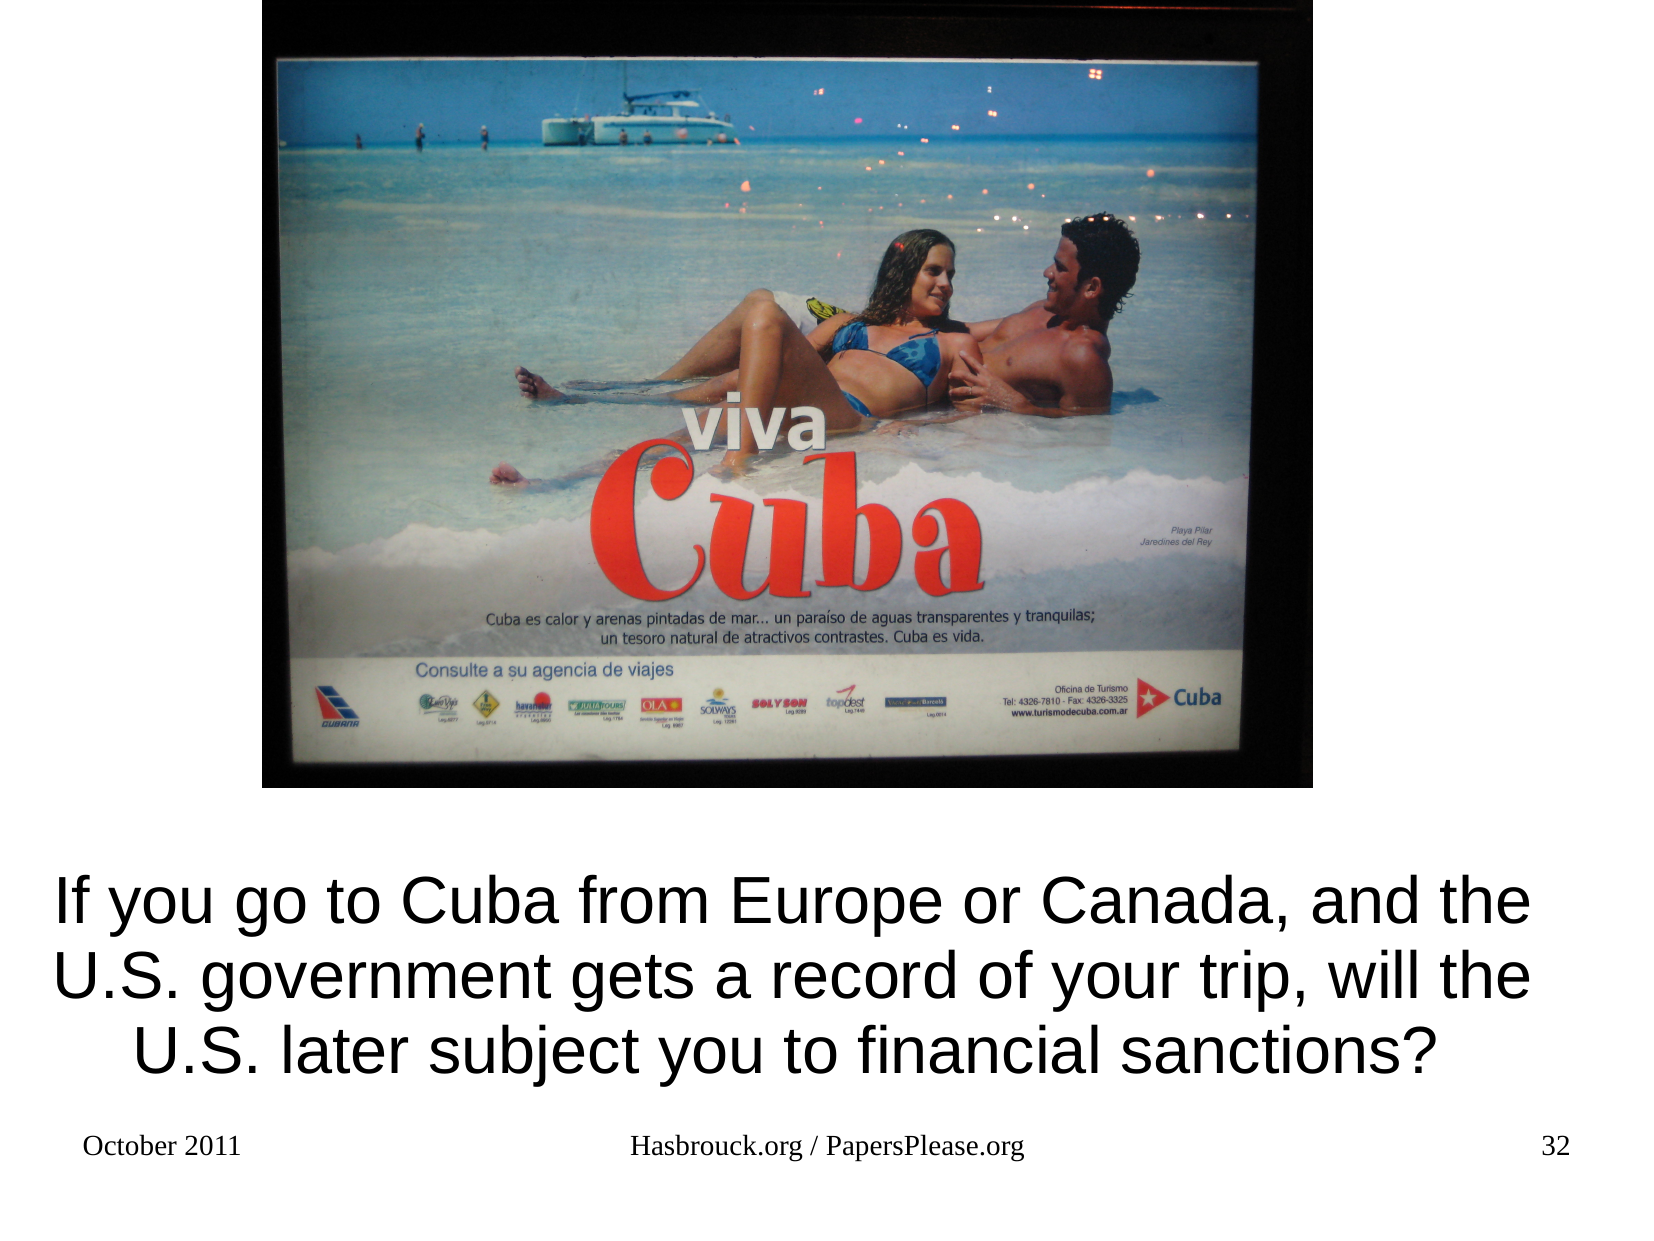

# If you go to Cuba from Europe or Canada, and the U.S. government gets a record of your trip, will the U.S. later subject you to financial sanctions?
October 2011
Hasbrouck.org / PapersPlease.org
32